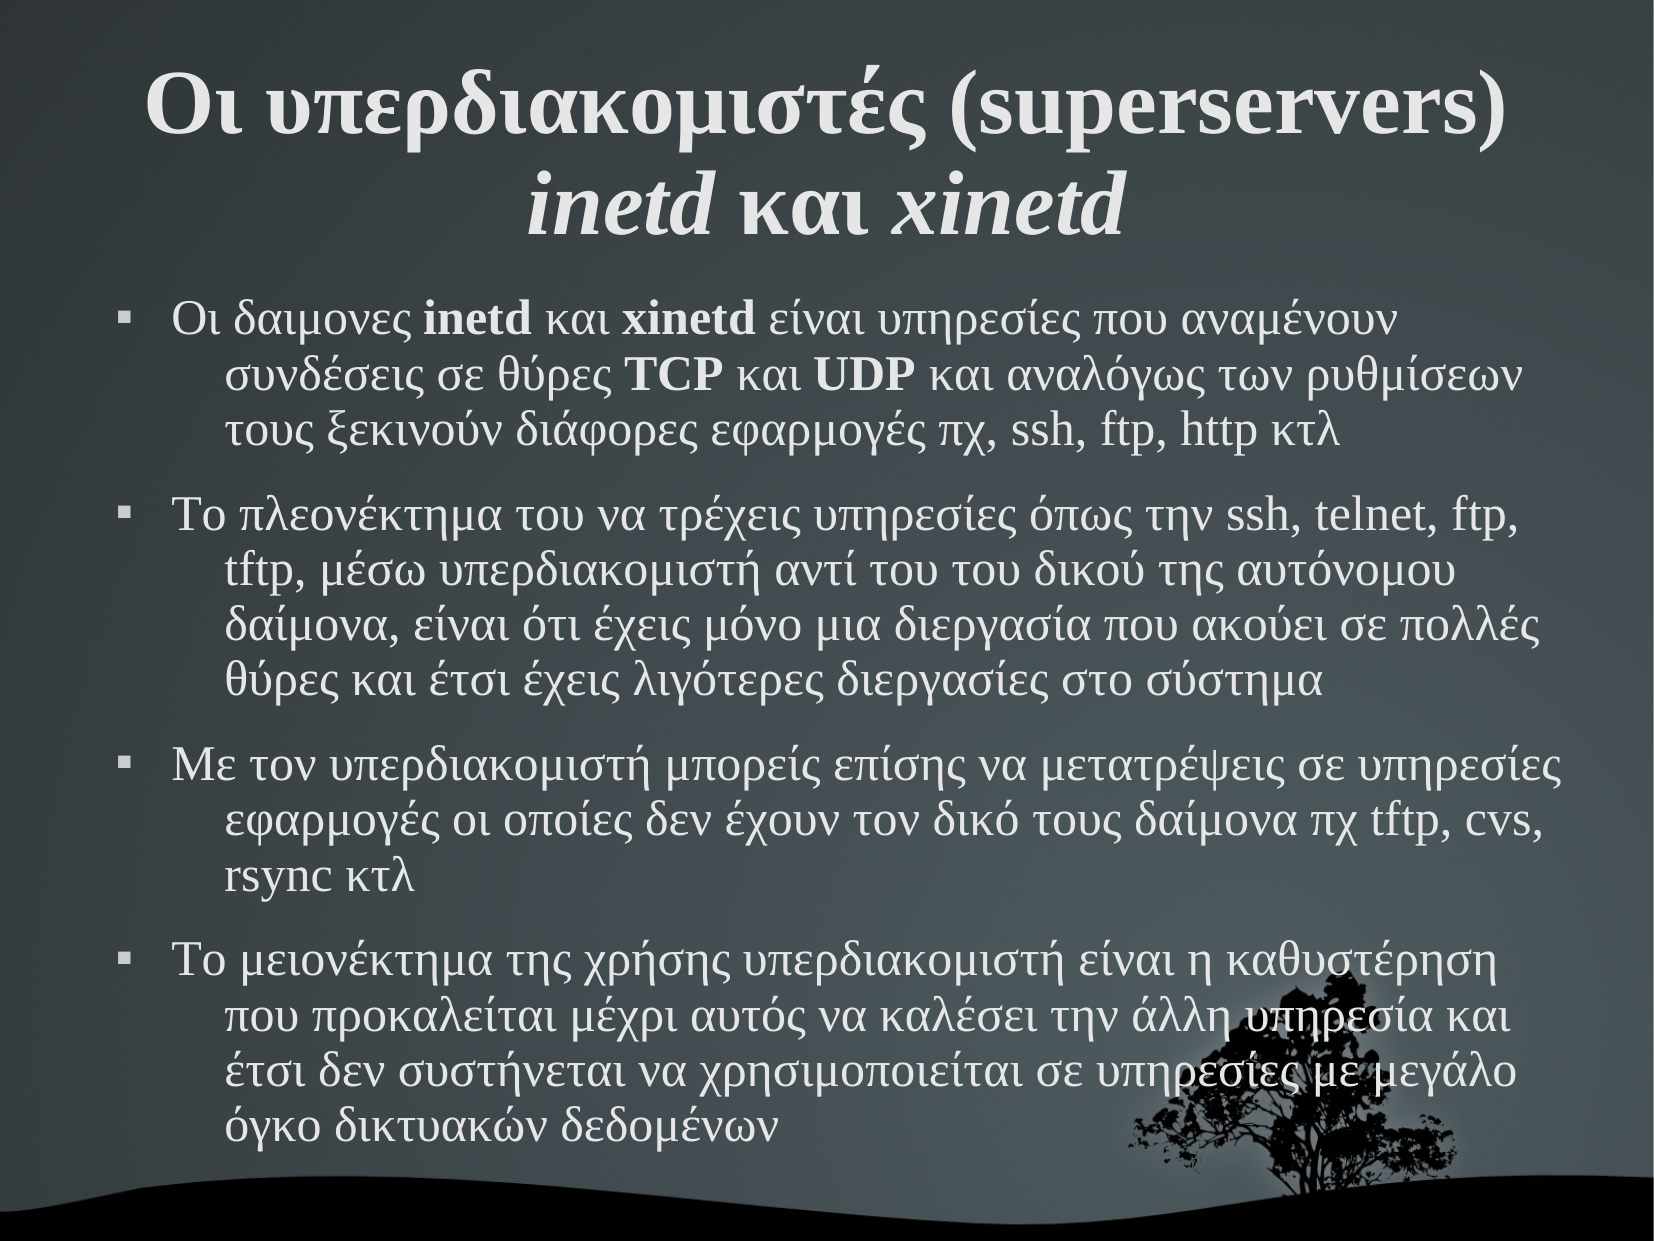

# Οι υπερδιακομιστές (superservers) inetd και xinetd
Οι δαιμονες inetd και xinetd είναι υπηρεσίες που αναμένουν συνδέσεις σε θύρες TCP και UDP και αναλόγως των ρυθμίσεων τους ξεκινούν διάφορες εφαρμογές πχ, ssh, ftp, http κτλ
Το πλεονέκτημα του να τρέχεις υπηρεσίες όπως την ssh, telnet, ftp, tftp, μέσω υπερδιακομιστή αντί του του δικού της αυτόνομου δαίμονα, είναι ότι έχεις μόνο μια διεργασία που ακούει σε πολλές θύρες και έτσι έχεις λιγότερες διεργασίες στο σύστημα
Με τον υπερδιακομιστή μπορείς επίσης να μετατρέψεις σε υπηρεσίες εφαρμογές οι οποίες δεν έχουν τον δικό τους δαίμονα πχ tftp, cvs, rsync κτλ
Το μειονέκτημα της χρήσης υπερδιακομιστή είναι η καθυστέρηση που προκαλείται μέχρι αυτός να καλέσει την άλλη υπηρεσία και έτσι δεν συστήνεται να χρησιμοποιείται σε υπηρεσίες με μεγάλο όγκο δικτυακών δεδομένων